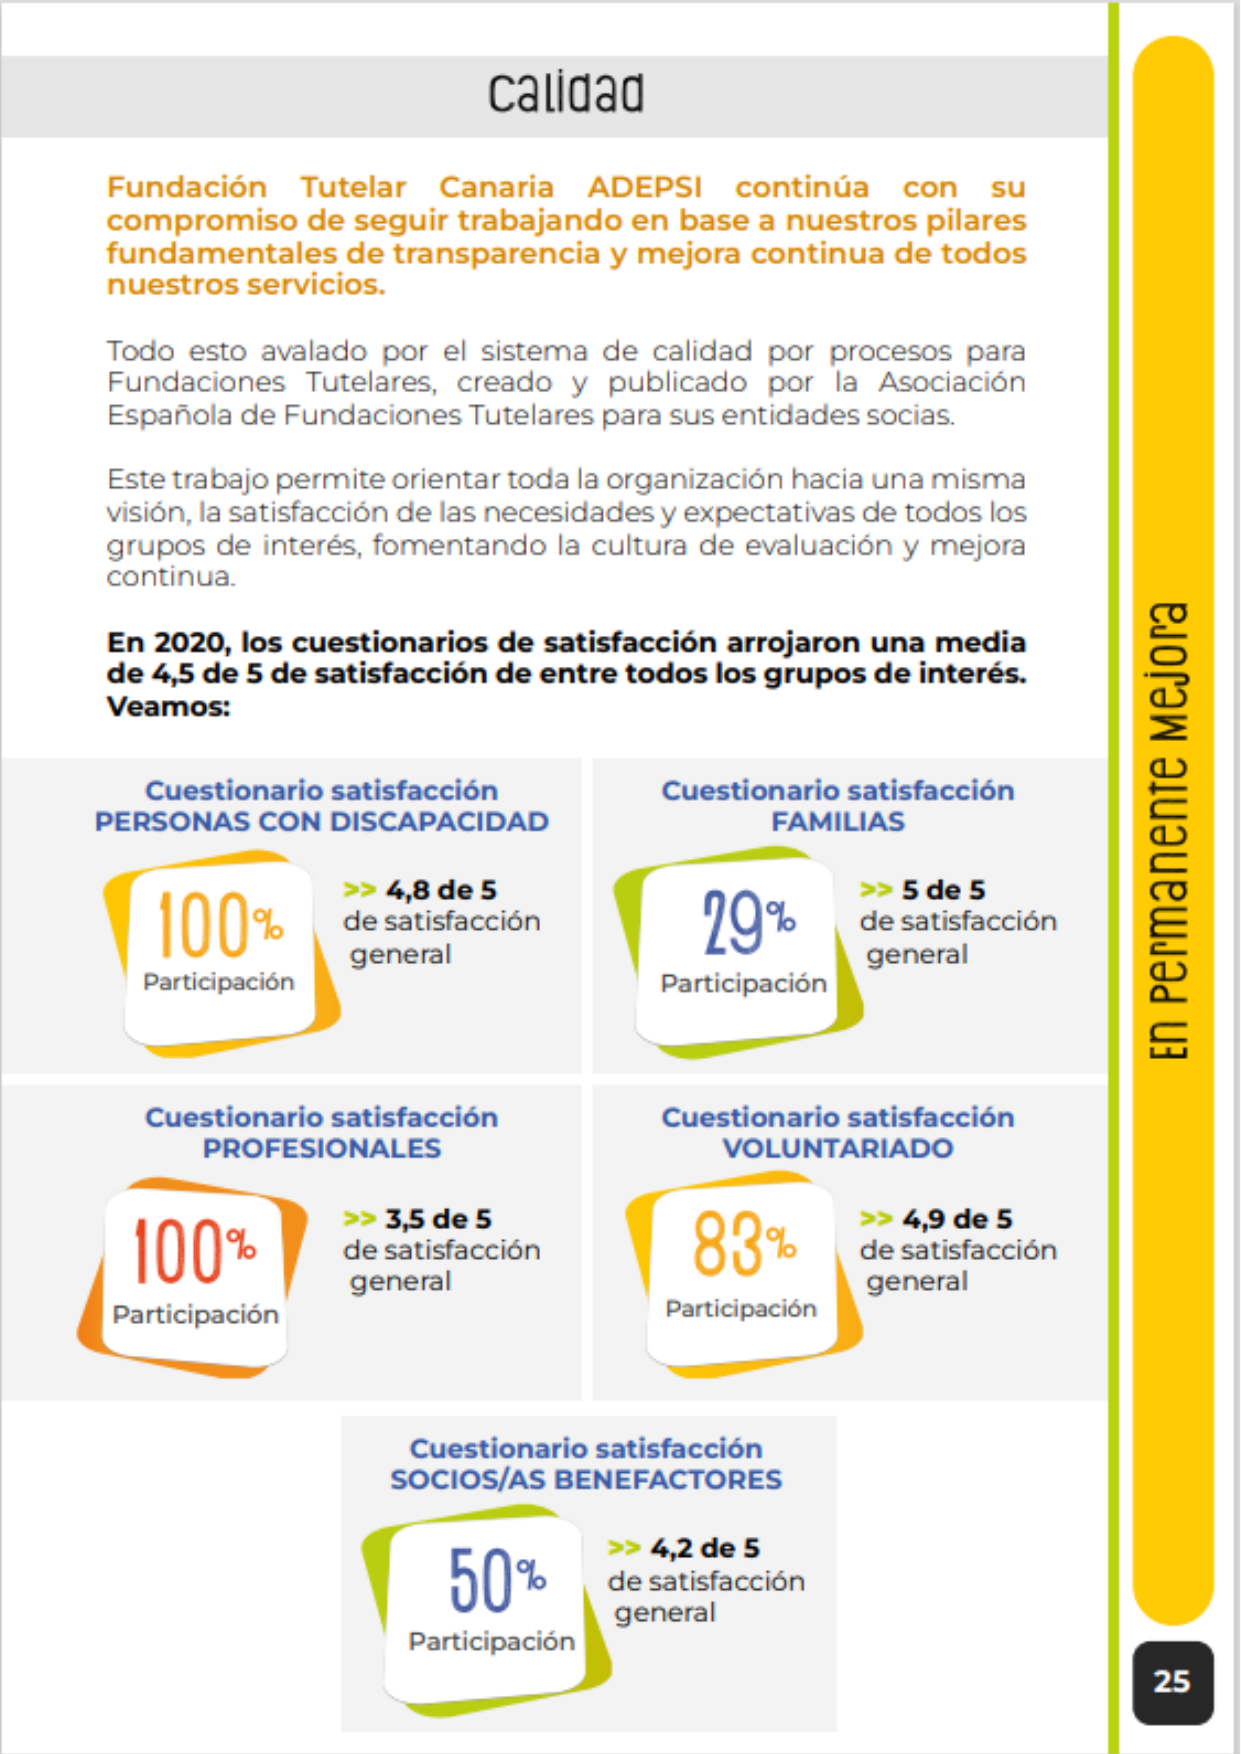

Fundación
Tutelar
Canaria
ADEPSI
continúa
con
su
compromiso de seguir trabajando en base a nuestros pilares
fundamentales de transparencia y mejora continua de todos
nuestros servicios.
Todo esto avalado por el sistema de calidad por procesos para
Fundaciones
Tutelares,
creado
y
publicado
por
la
Asociación
Española de Fundaciones Tutelares para sus entidades socias.
Este trabajo permite orientar toda la organización hacia una misma
visión, la satisfacción de las necesidades y expectativas de todos los
grupos de interés, fomentando la cultura de evaluación y mejora
continua.
En 2020, los cuestionarios de satisfacción arrojaron una media
de 4,5 de 5 de satisfacción de entre todos los grupos de interés.
Veamos:
Cuestionario satisfacción
Cuestionario satisfacción
PERSONAS CON DISCAPACIDAD
FAMILIAS
>>
>>
4,8 de 5
5 de 5
de satisfacción
de satisfacción
 general
 general
Participación
Participación
Cuestionario satisfacción
Cuestionario satisfacción
PROFESIONALES
VOLUNTARIADO
>>
>>
3,5 de 5
4,9 de 5
de satisfacción
de satisfacción
 general
 general
Participación
Participación
Cuestionario satisfacción
SOCIOS/AS BENEFACTORES
>>
4,2 de 5
de satisfacción
 general
Participación
25